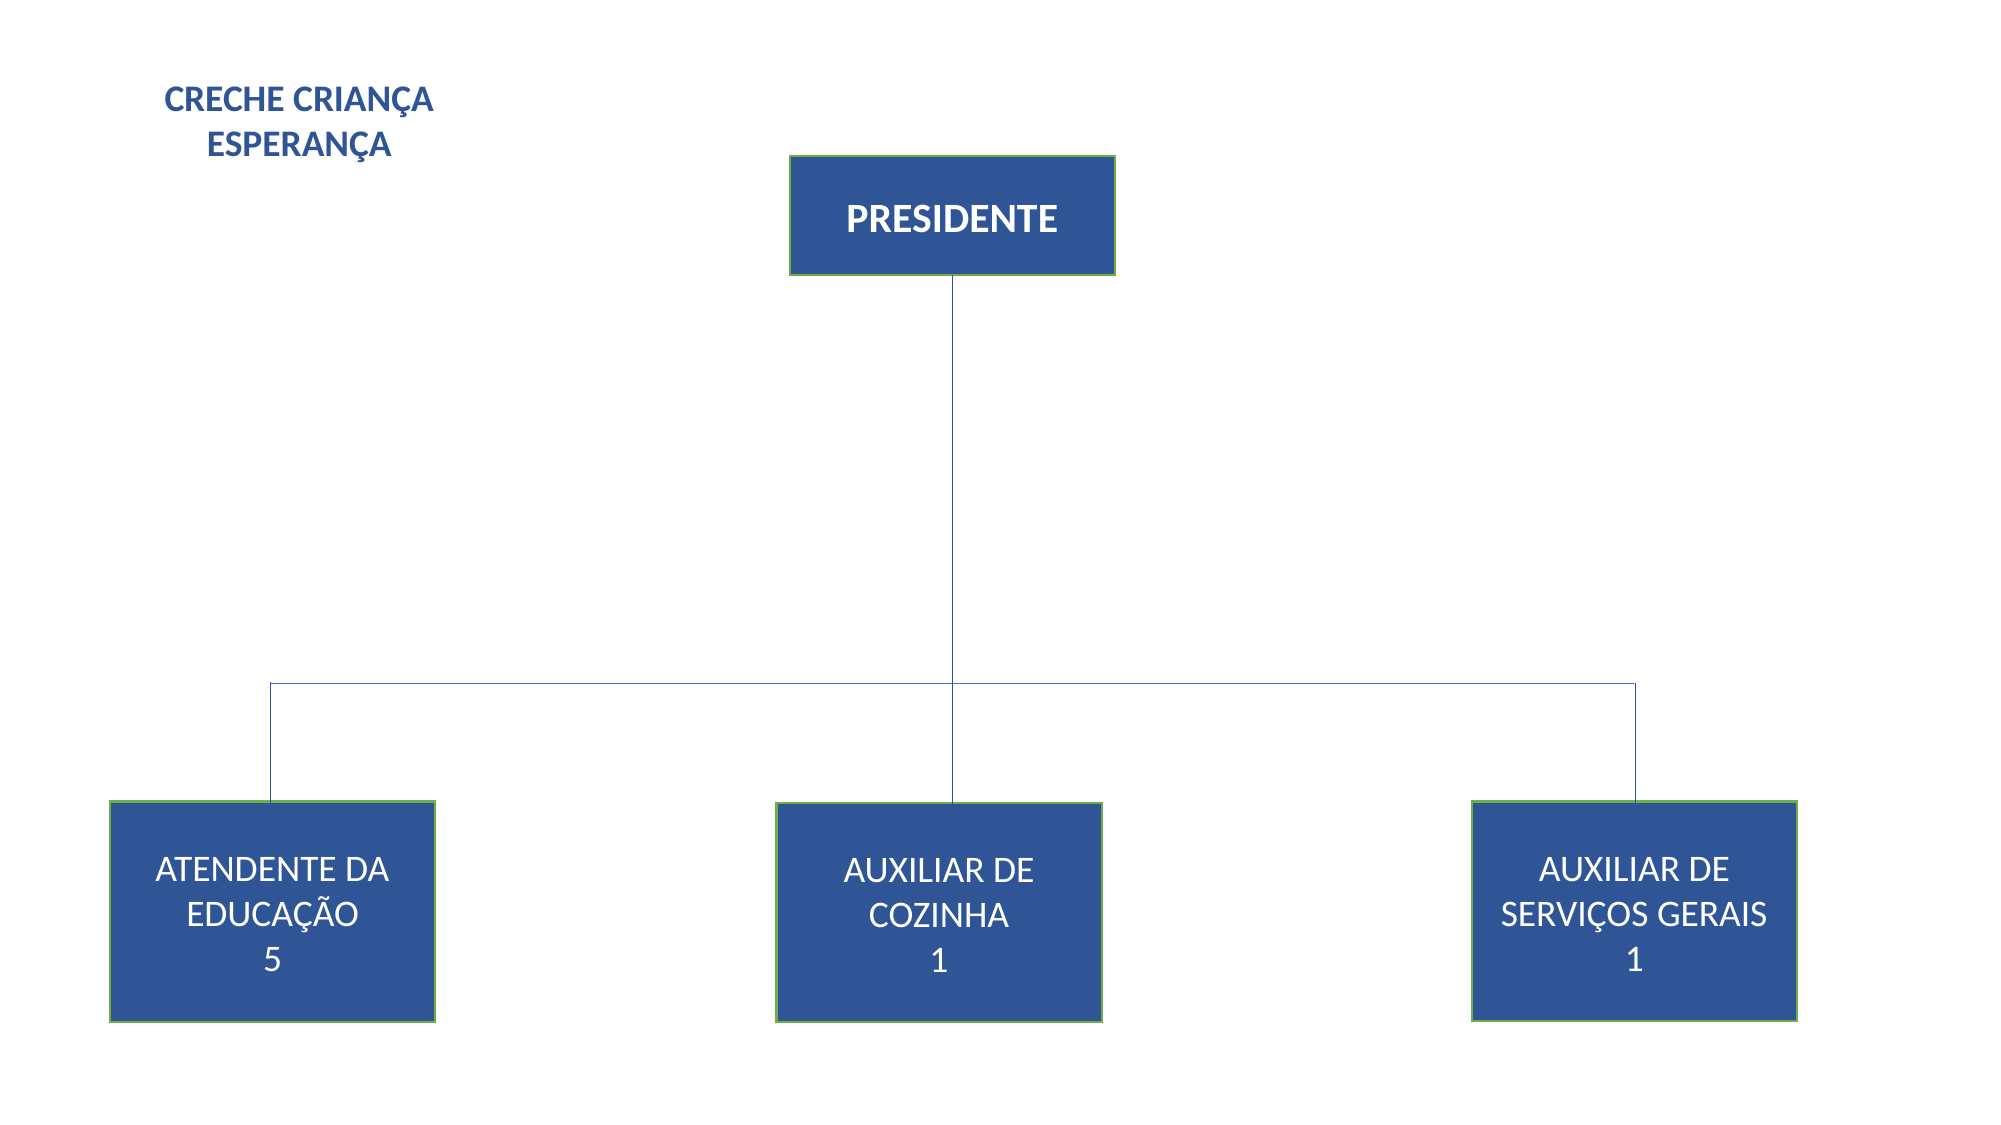

CRECHE CRIANÇA ESPERANÇA
PRESIDENTE
ATENDENTE DA EDUCAÇÃO
5
AUXILIAR DE SERVIÇOS GERAIS
1
AUXILIAR DE COZINHA
1